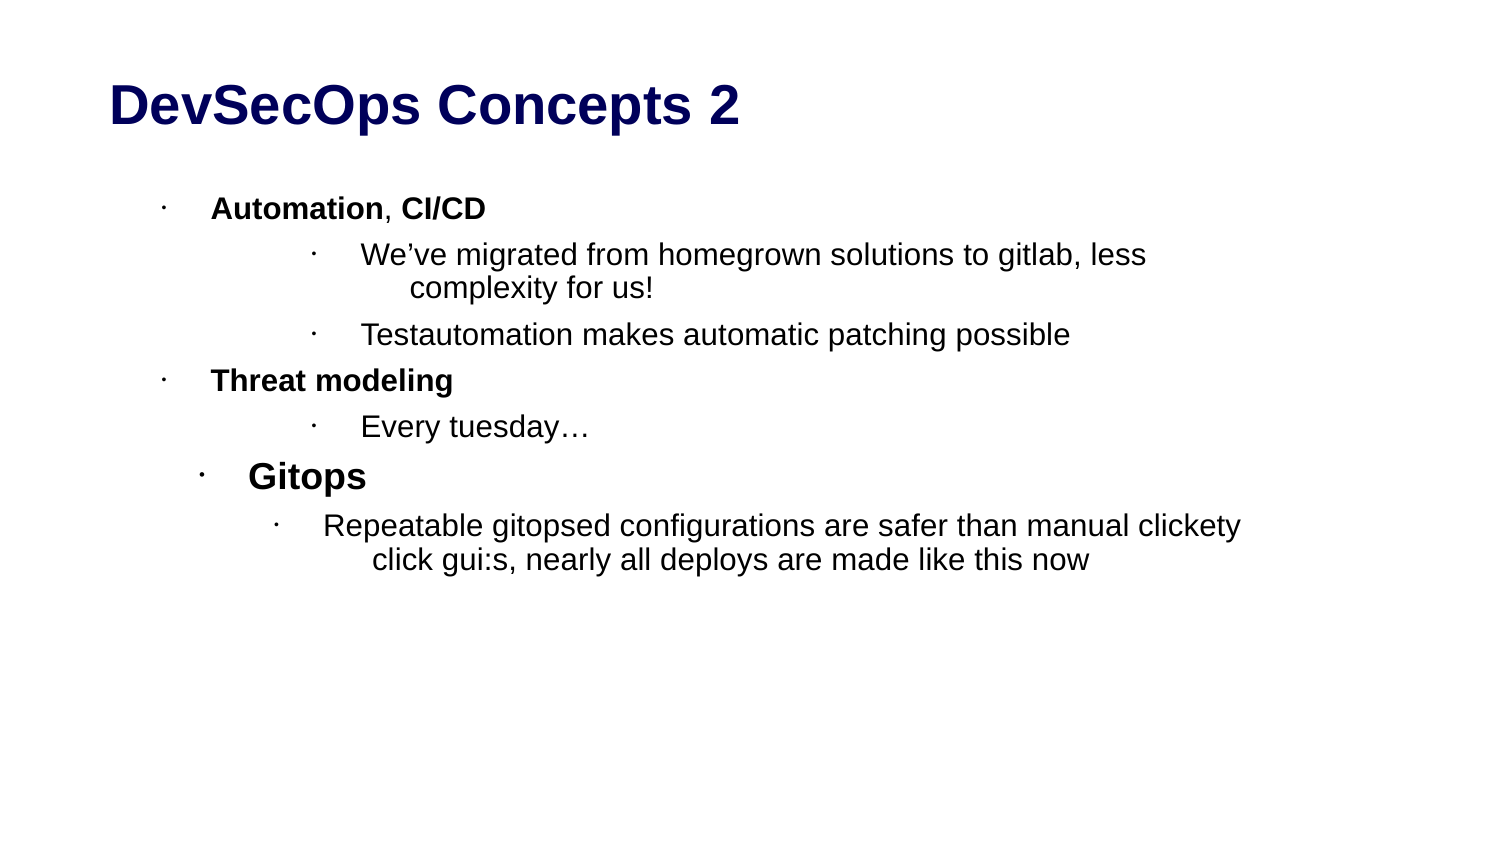

# DevSecOps Concepts 2
Automation, CI/CD
We’ve migrated from homegrown solutions to gitlab, less complexity for us!
Testautomation makes automatic patching possible
Threat modeling
Every tuesday…
Gitops
Repeatable gitopsed configurations are safer than manual clickety click gui:s, nearly all deploys are made like this now